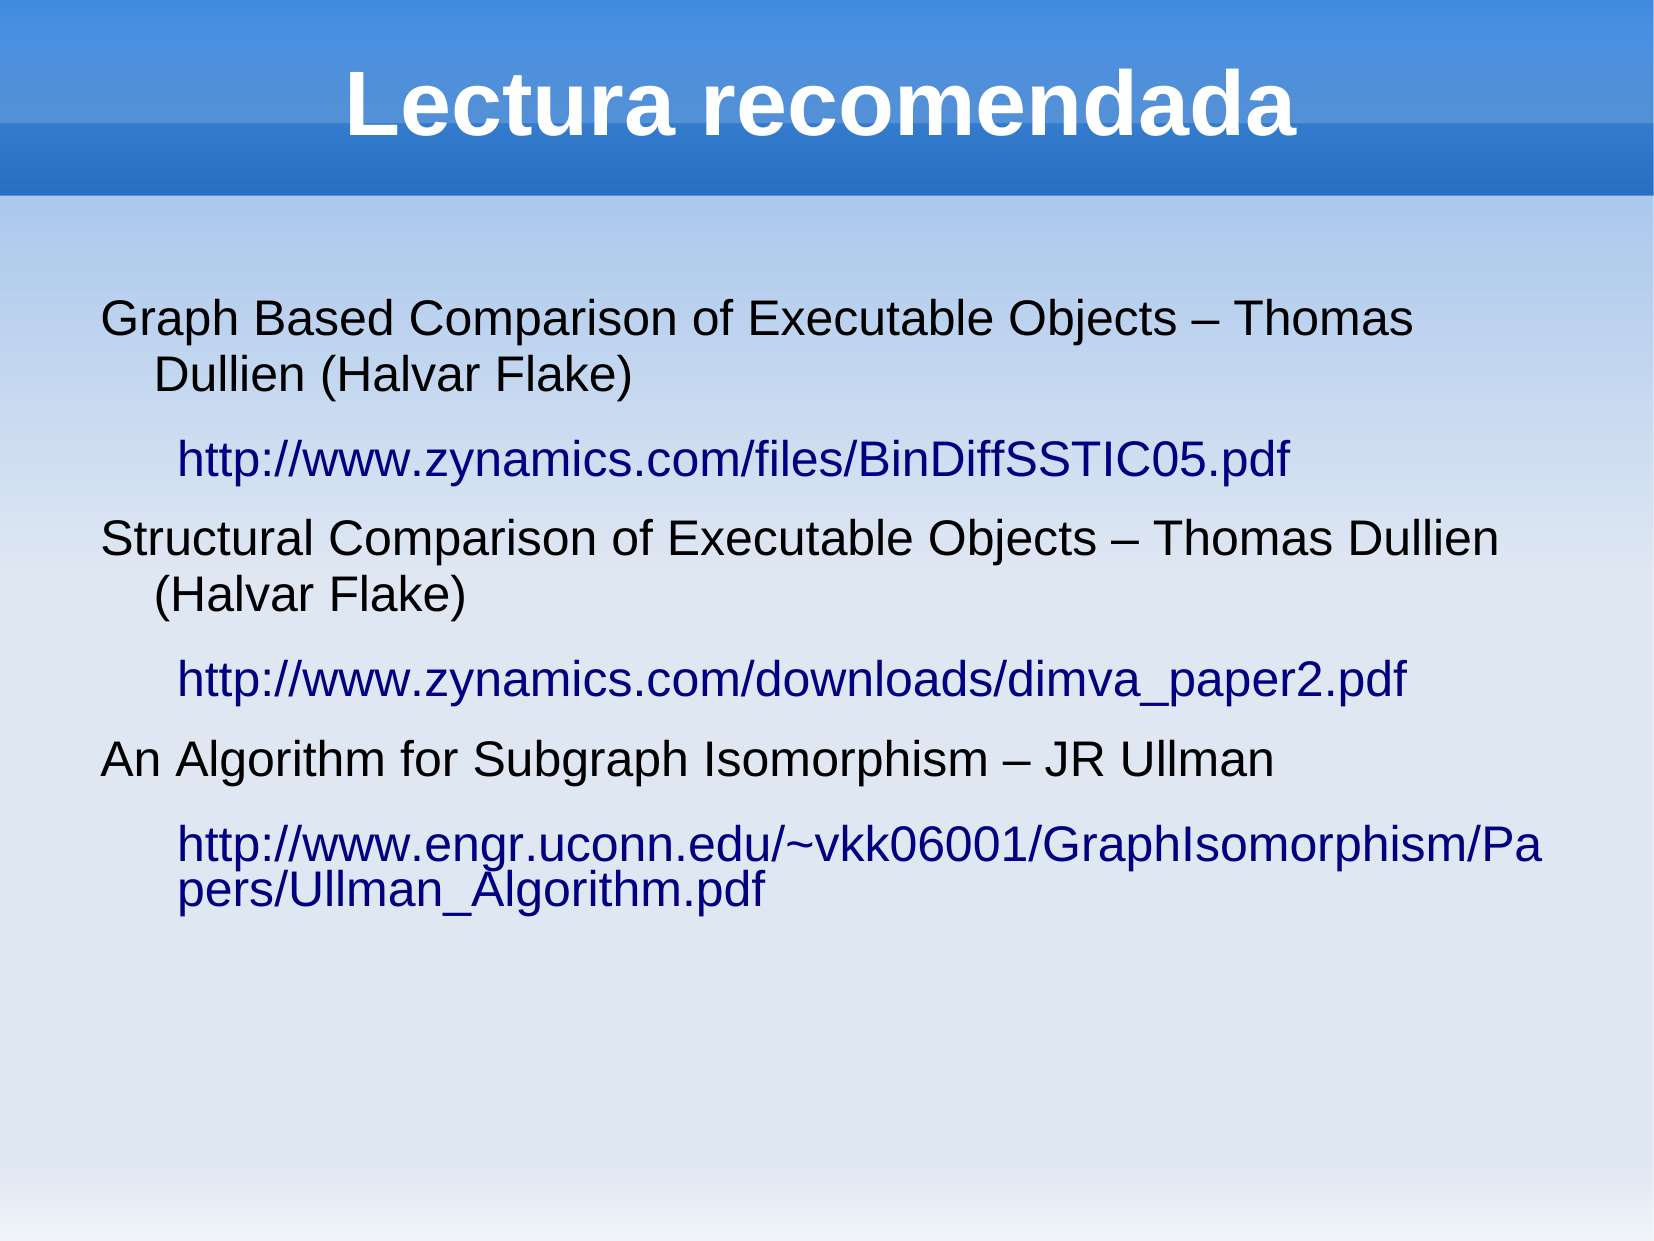

# Lectura recomendada
Graph Based Comparison of Executable Objects – Thomas Dullien (Halvar Flake)
http://www.zynamics.com/files/BinDiffSSTIC05.pdf
Structural Comparison of Executable Objects – Thomas Dullien (Halvar Flake)
http://www.zynamics.com/downloads/dimva_paper2.pdf
An Algorithm for Subgraph Isomorphism – JR Ullman
http://www.engr.uconn.edu/~vkk06001/GraphIsomorphism/Papers/Ullman_Algorithm.pdf